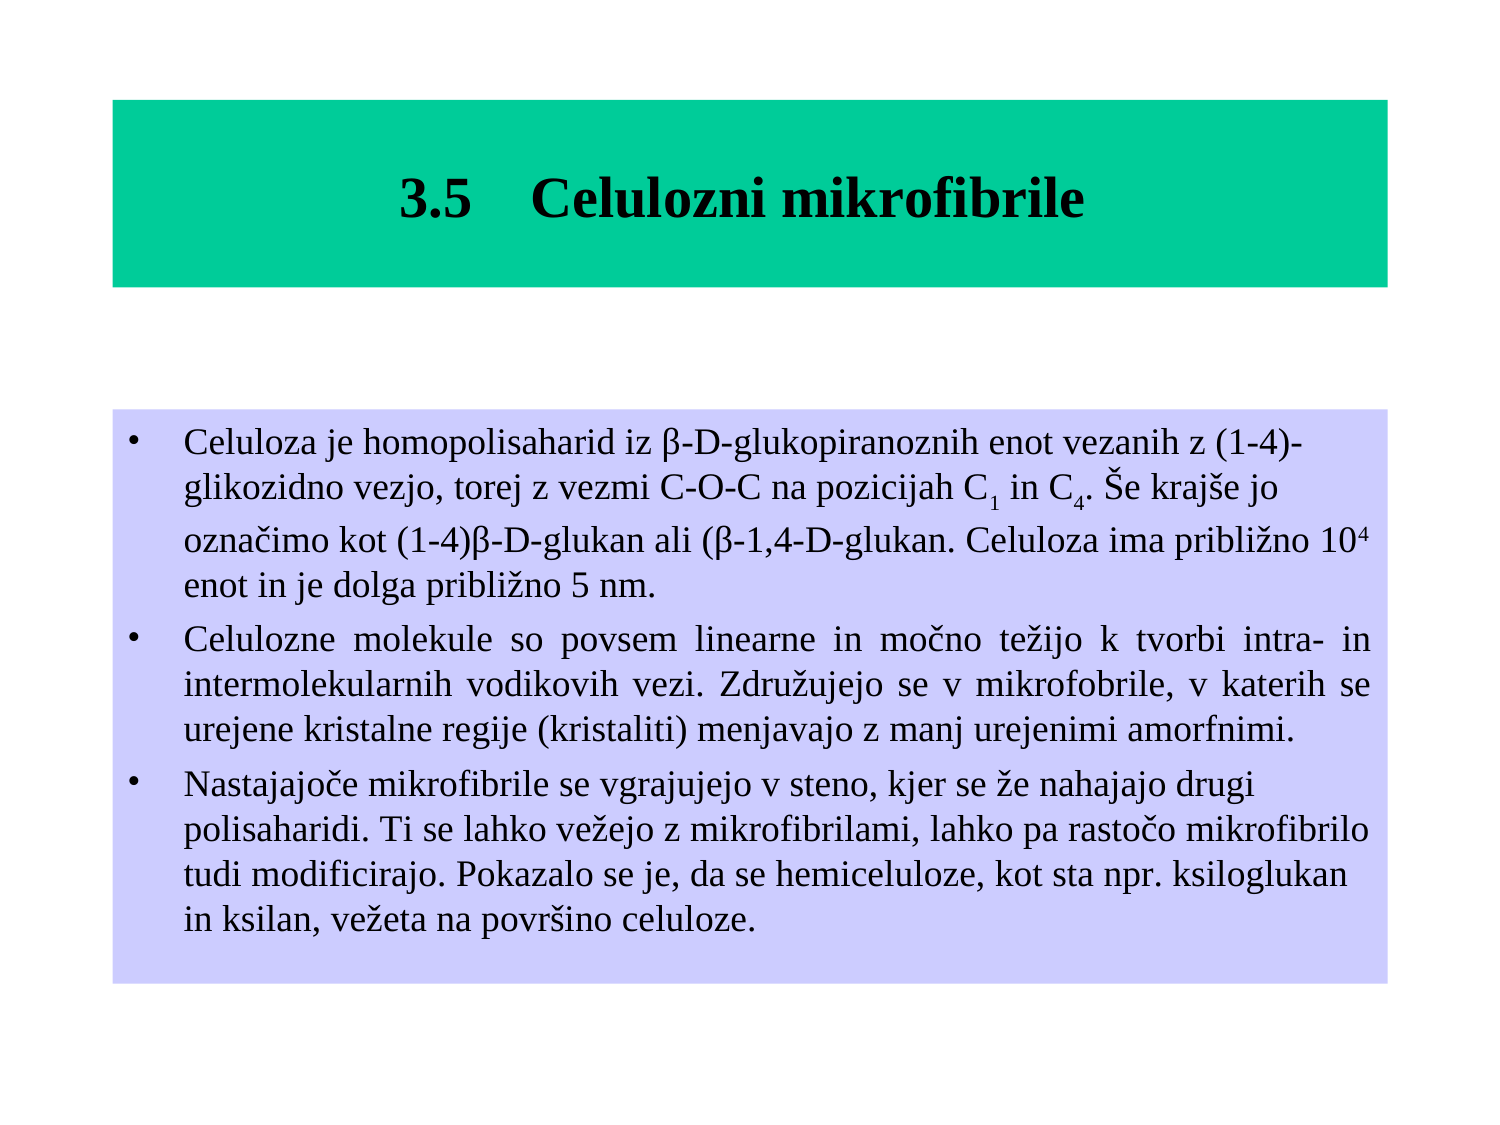

# 3.5 Celulozni mikrofibrile
Celuloza je homopolisaharid iz β-D-glukopiranoznih enot vezanih z (1-4)-glikozidno vezjo, torej z vezmi C-O-C na pozicijah C1 in C4. Še krajše jo označimo kot (1-4)β-D-glukan ali (β-1,4-D-glukan. Celuloza ima približno 104 enot in je dolga približno 5 nm.
Celulozne molekule so povsem linearne in močno težijo k tvorbi intra- in intermolekularnih vodikovih vezi. Združujejo se v mikrofobrile, v katerih se urejene kristalne regije (kristaliti) menjavajo z manj urejenimi amorfnimi.
Nastajajoče mikrofibrile se vgrajujejo v steno, kjer se že nahajajo drugi polisaharidi. Ti se lahko vežejo z mikrofibrilami, lahko pa rastočo mikrofibrilo tudi modificirajo. Pokazalo se je, da se hemiceluloze, kot sta npr. ksiloglukan in ksilan, vežeta na površino celuloze.